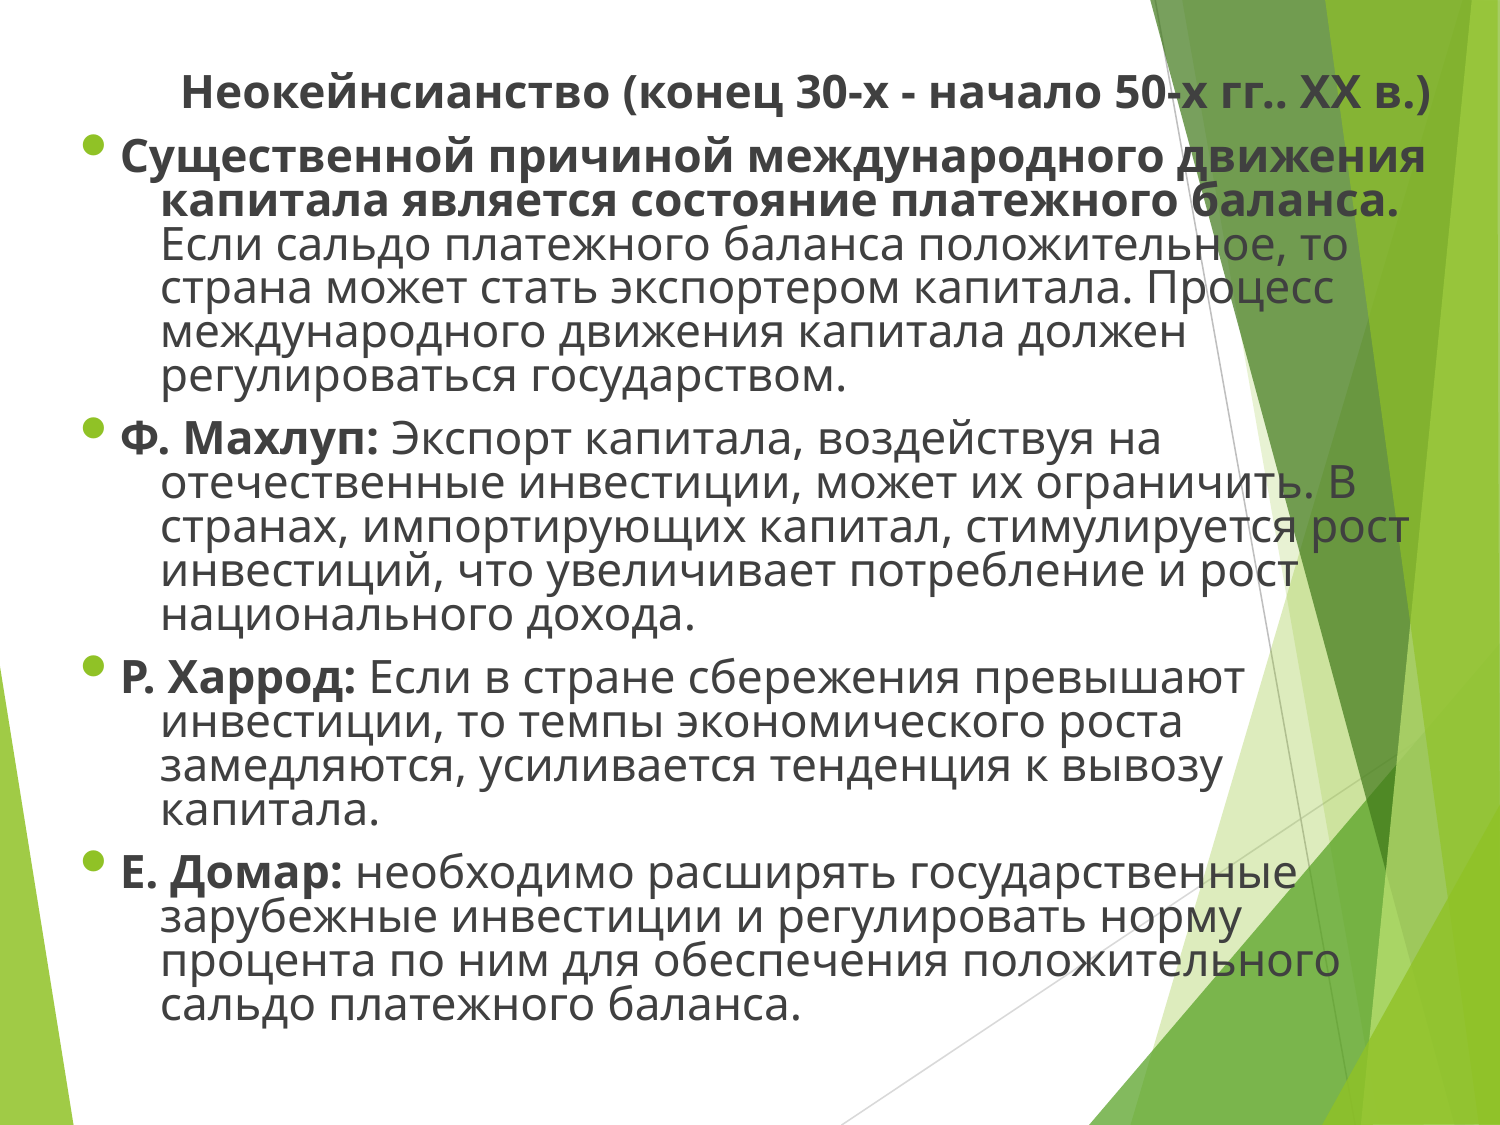

# Неокейнсианство (конец 30-х - начало 50-х гг.. XX в.)
Существенной причиной международного движения капитала является состояние платежного баланса. Если сальдо платежного баланса положительное, то страна может стать экспортером капитала. Процесс международного движения капитала должен регулироваться государством.
Ф. Махлуп: Экспорт капитала, воздействуя на отечественные инвестиции, может их ограничить. В странах, импортирующих капитал, стимулируется рост инвестиций, что увеличивает потребление и рост национального дохода.
Р. Харрод: Если в стране сбережения превышают инвестиции, то темпы экономического роста замедляются, усиливается тенденция к вывозу капитала.
Е. Домар: необходимо расширять государственные зарубежные инвестиции и регулировать норму процента по ним для обеспечения положительного сальдо платежного баланса.